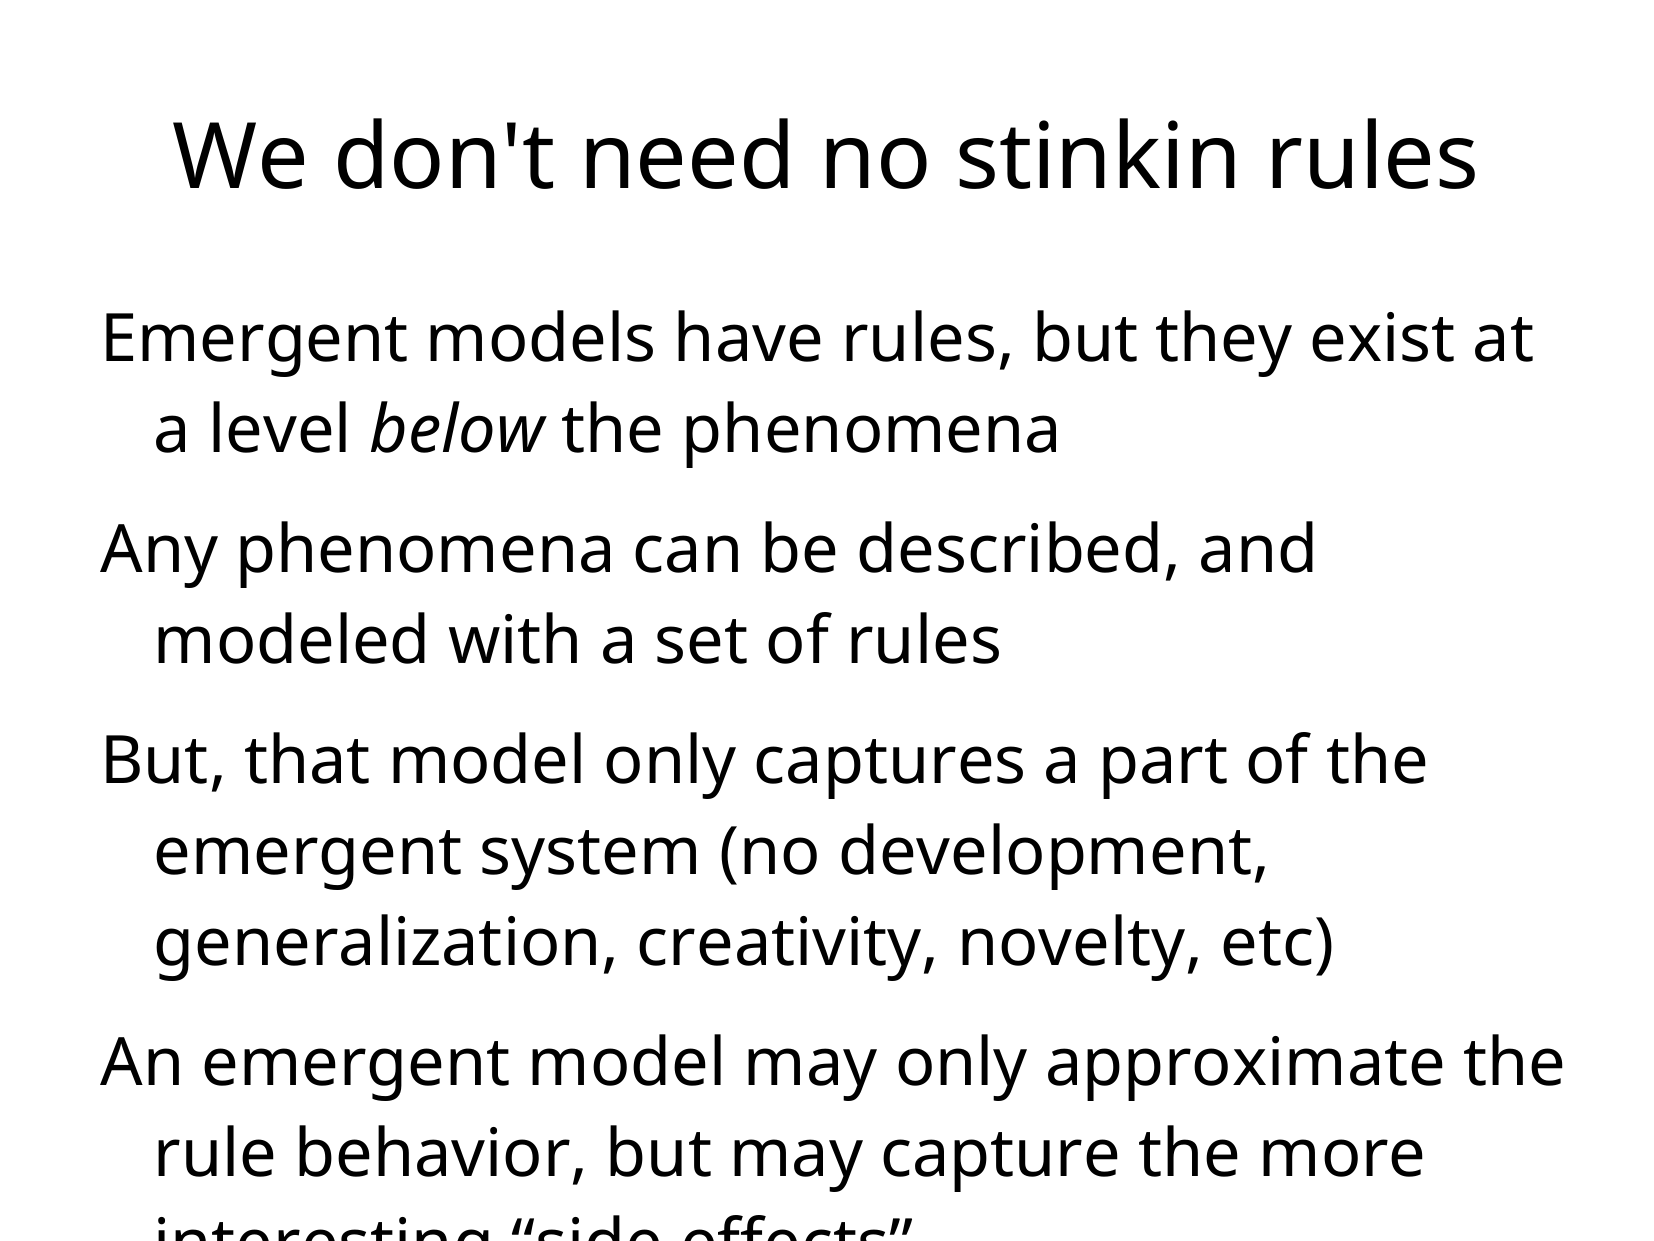

# We don't need no stinkin rules
Emergent models have rules, but they exist at a level below the phenomena
Any phenomena can be described, and modeled with a set of rules
But, that model only captures a part of the emergent system (no development, generalization, creativity, novelty, etc)
An emergent model may only approximate the rule behavior, but may capture the more interesting “side effects”